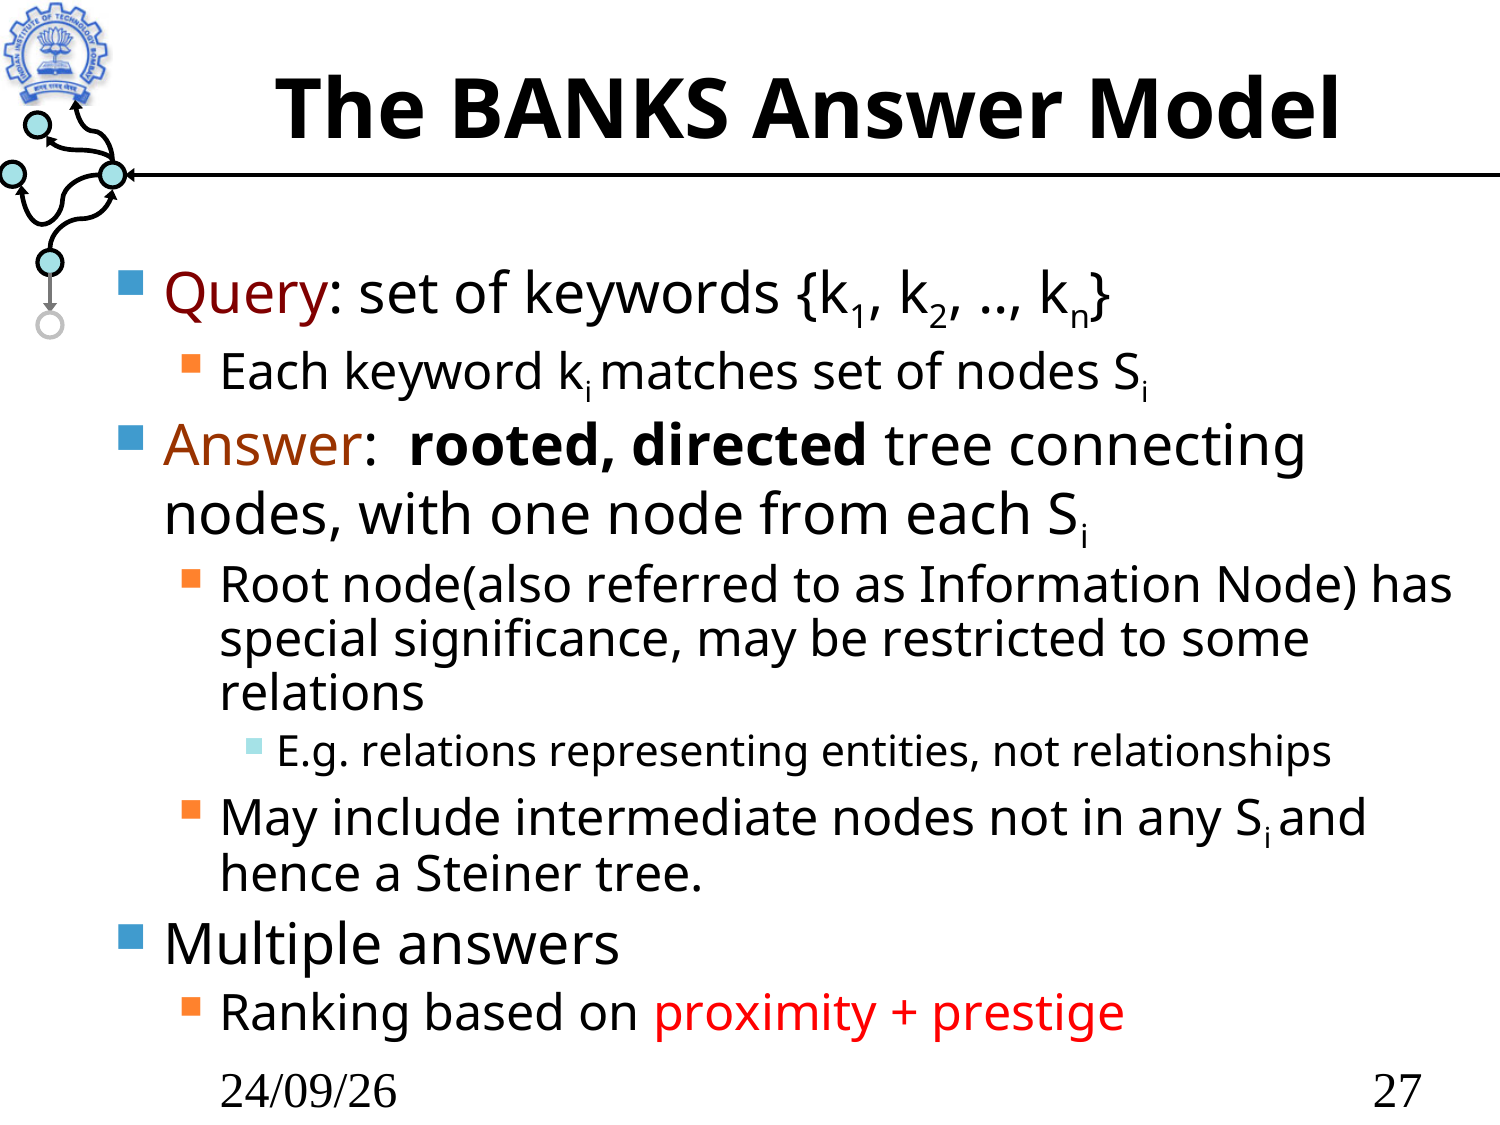

# The BANKS Answer Model
Query: set of keywords {k1, k2, .., kn}
Each keyword ki matches set of nodes Si
Answer: rooted, directed tree connecting nodes, with one node from each Si
Root node(also referred to as Information Node) has special significance, may be restricted to some relations
E.g. relations representing entities, not relationships
May include intermediate nodes not in any Si and hence a Steiner tree.
Multiple answers
Ranking based on proximity + prestige
27